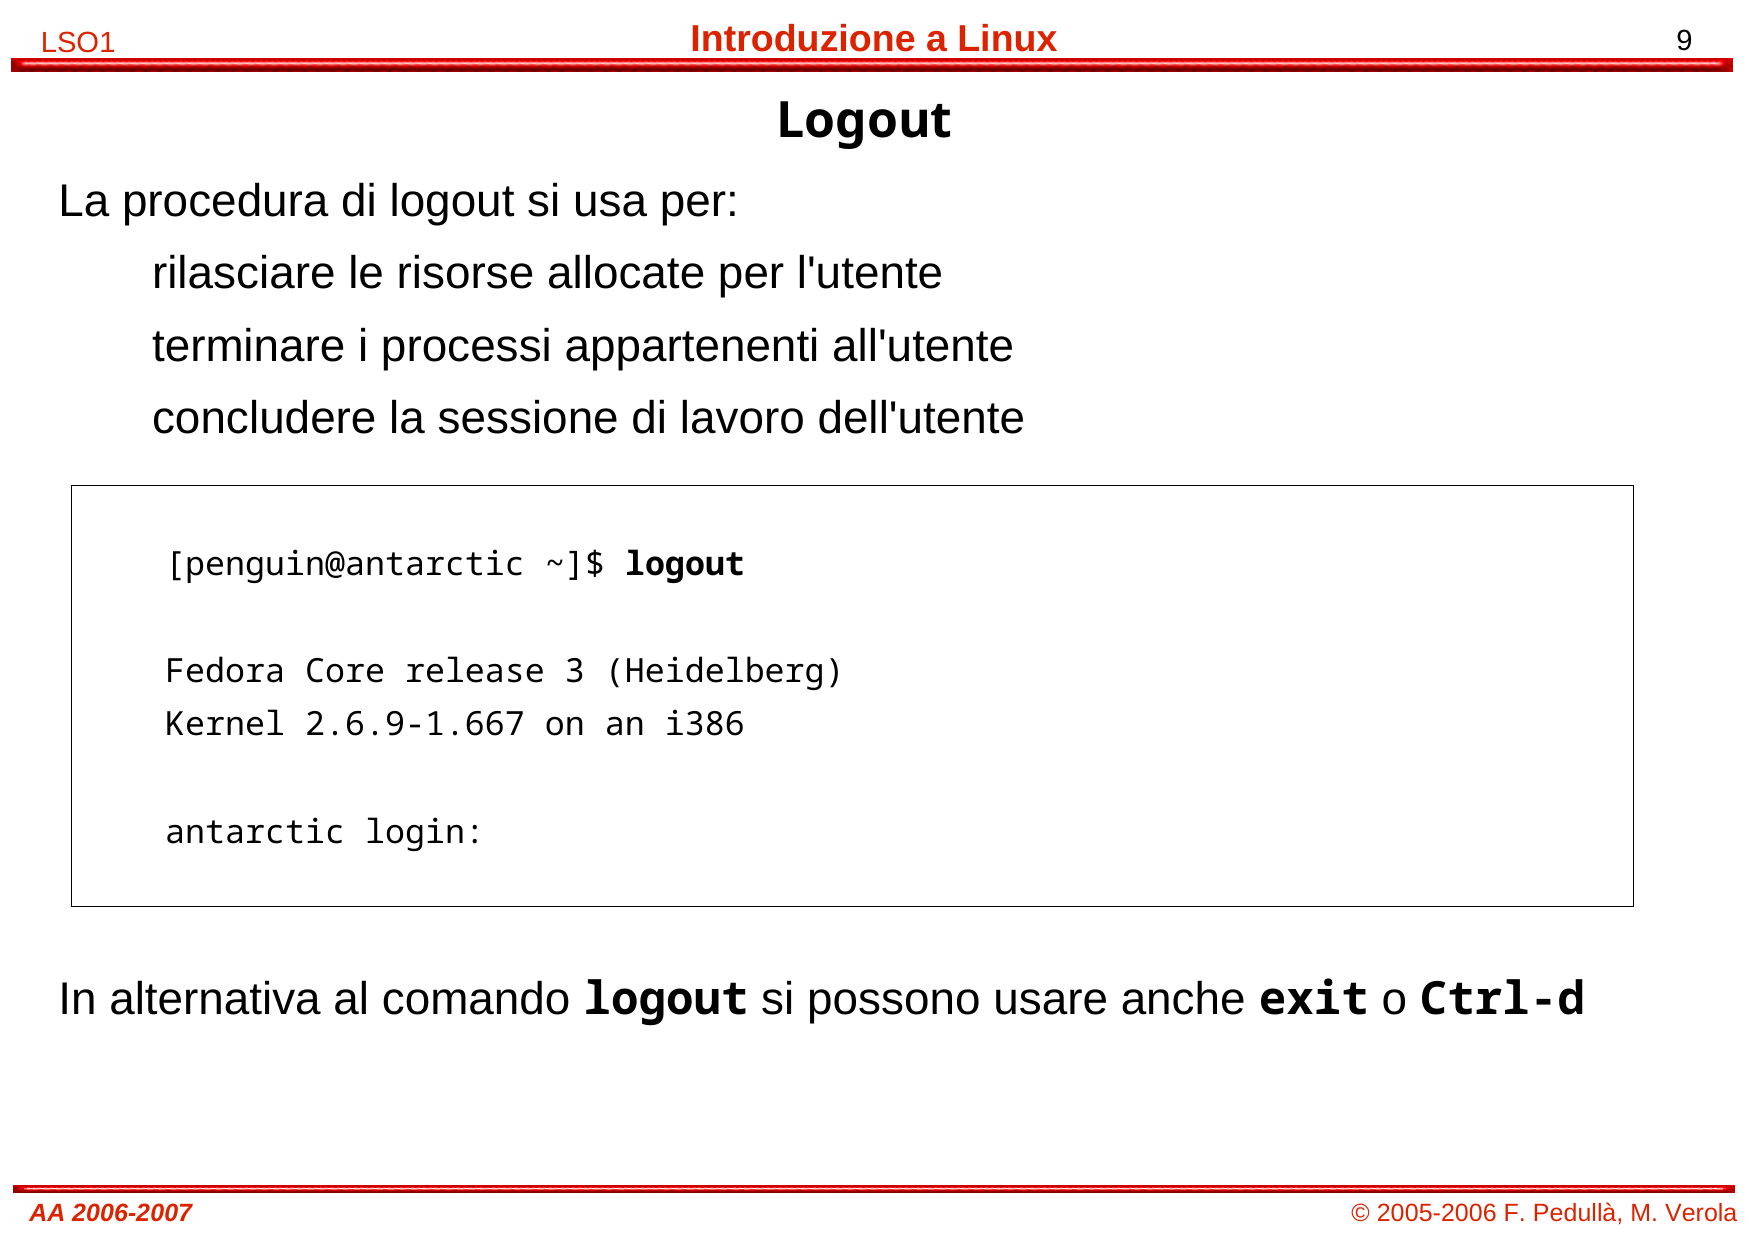

# Logout
La procedura di logout si usa per:
rilasciare le risorse allocate per l'utente
terminare i processi appartenenti all'utente
concludere la sessione di lavoro dell'utente
In alternativa al comando logout si possono usare anche exit o Ctrl-d
[penguin@antarctic ~]$ logout
Fedora Core release 3 (Heidelberg)
Kernel 2.6.9-1.667 on an i386
antarctic login: